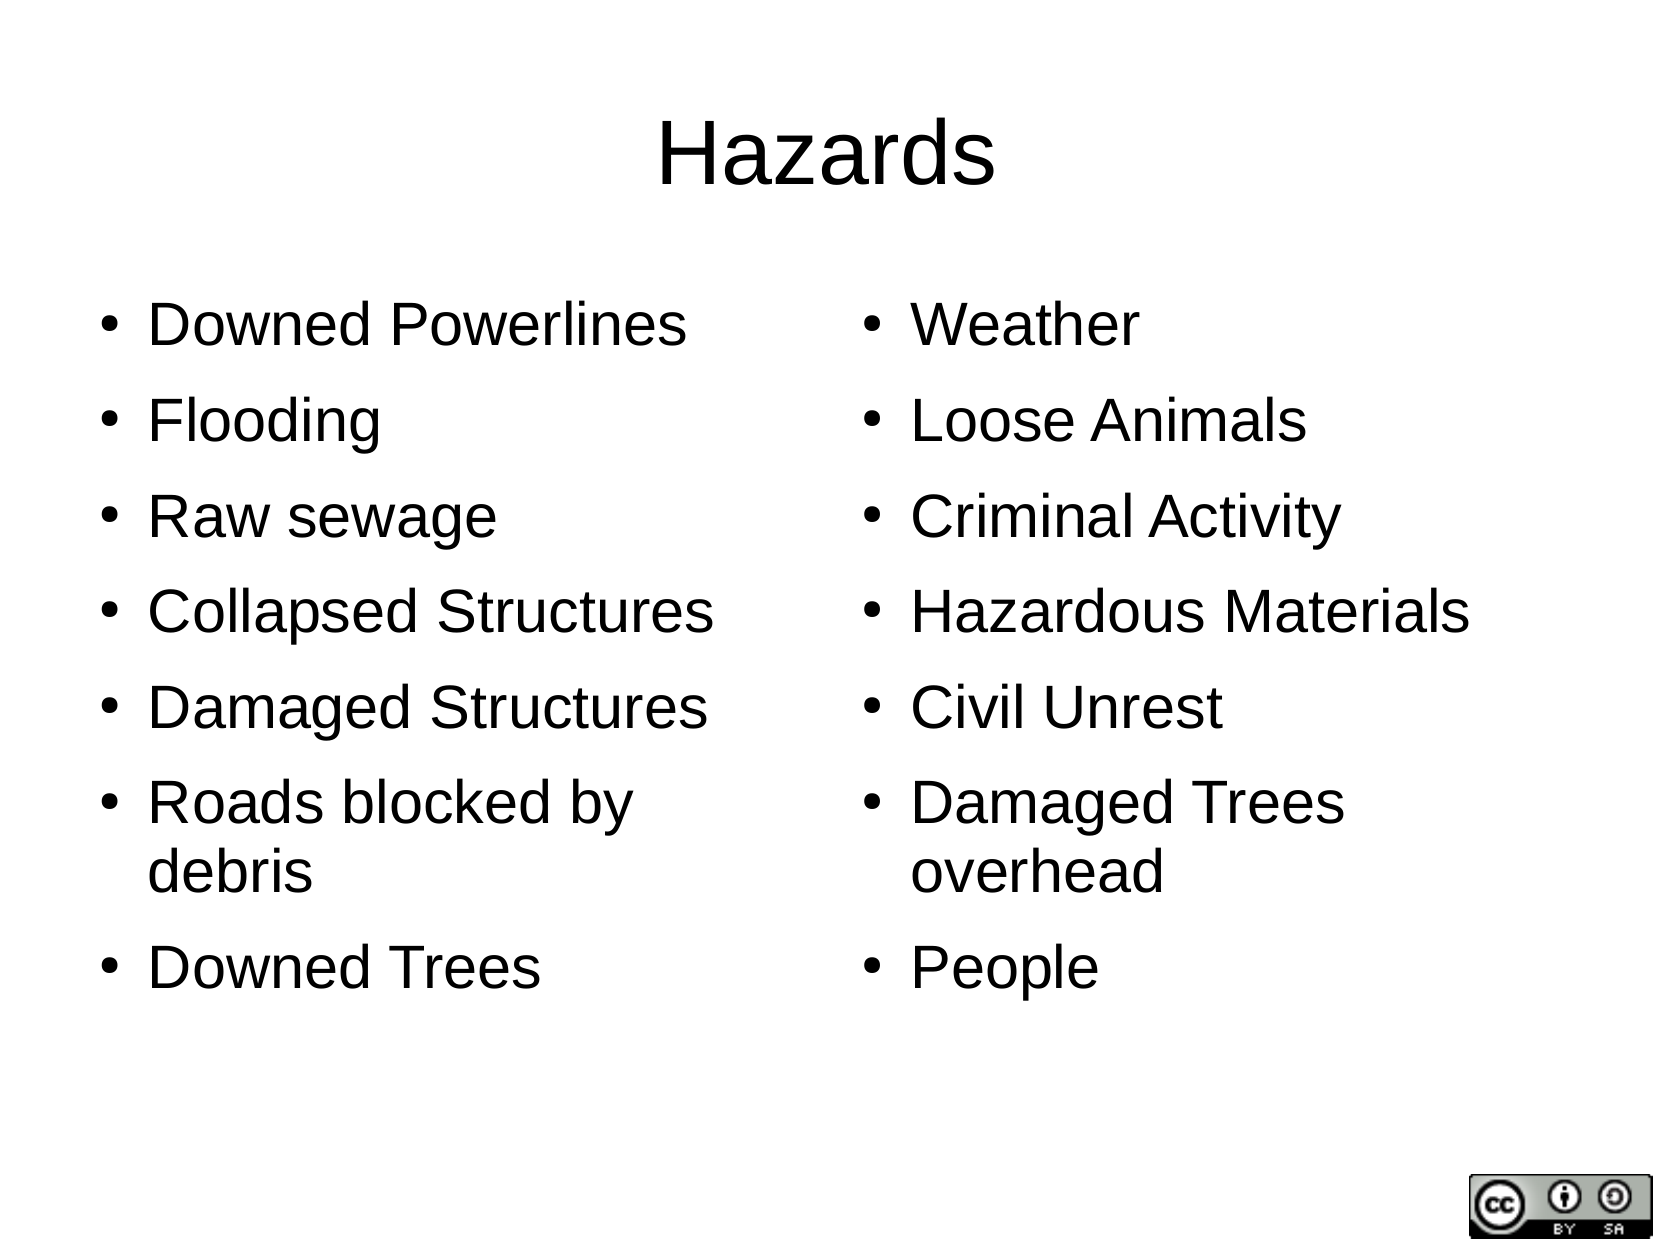

# Hazards
Downed Powerlines
Flooding
Raw sewage
Collapsed Structures
Damaged Structures
Roads blocked by debris
Downed Trees
Weather
Loose Animals
Criminal Activity
Hazardous Materials
Civil Unrest
Damaged Trees overhead
People